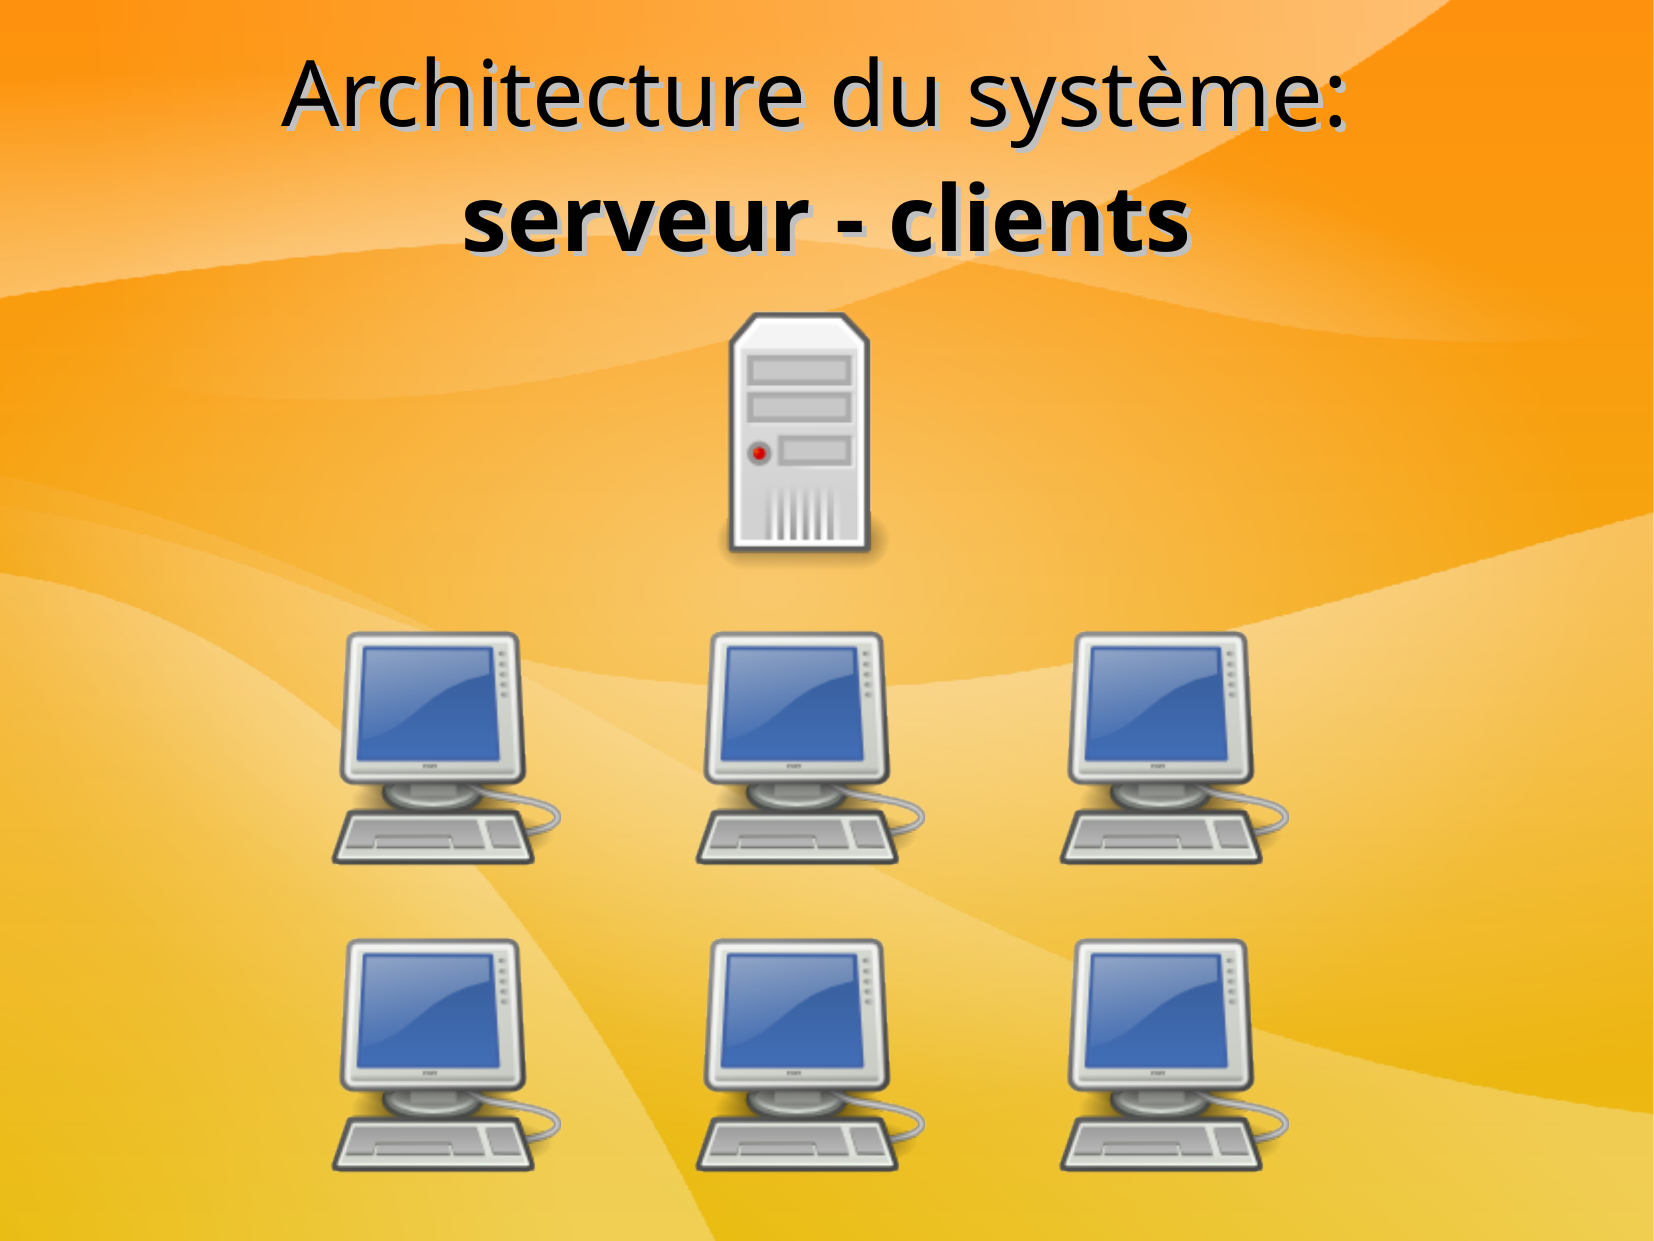

# Architecture du système: serveur - clients